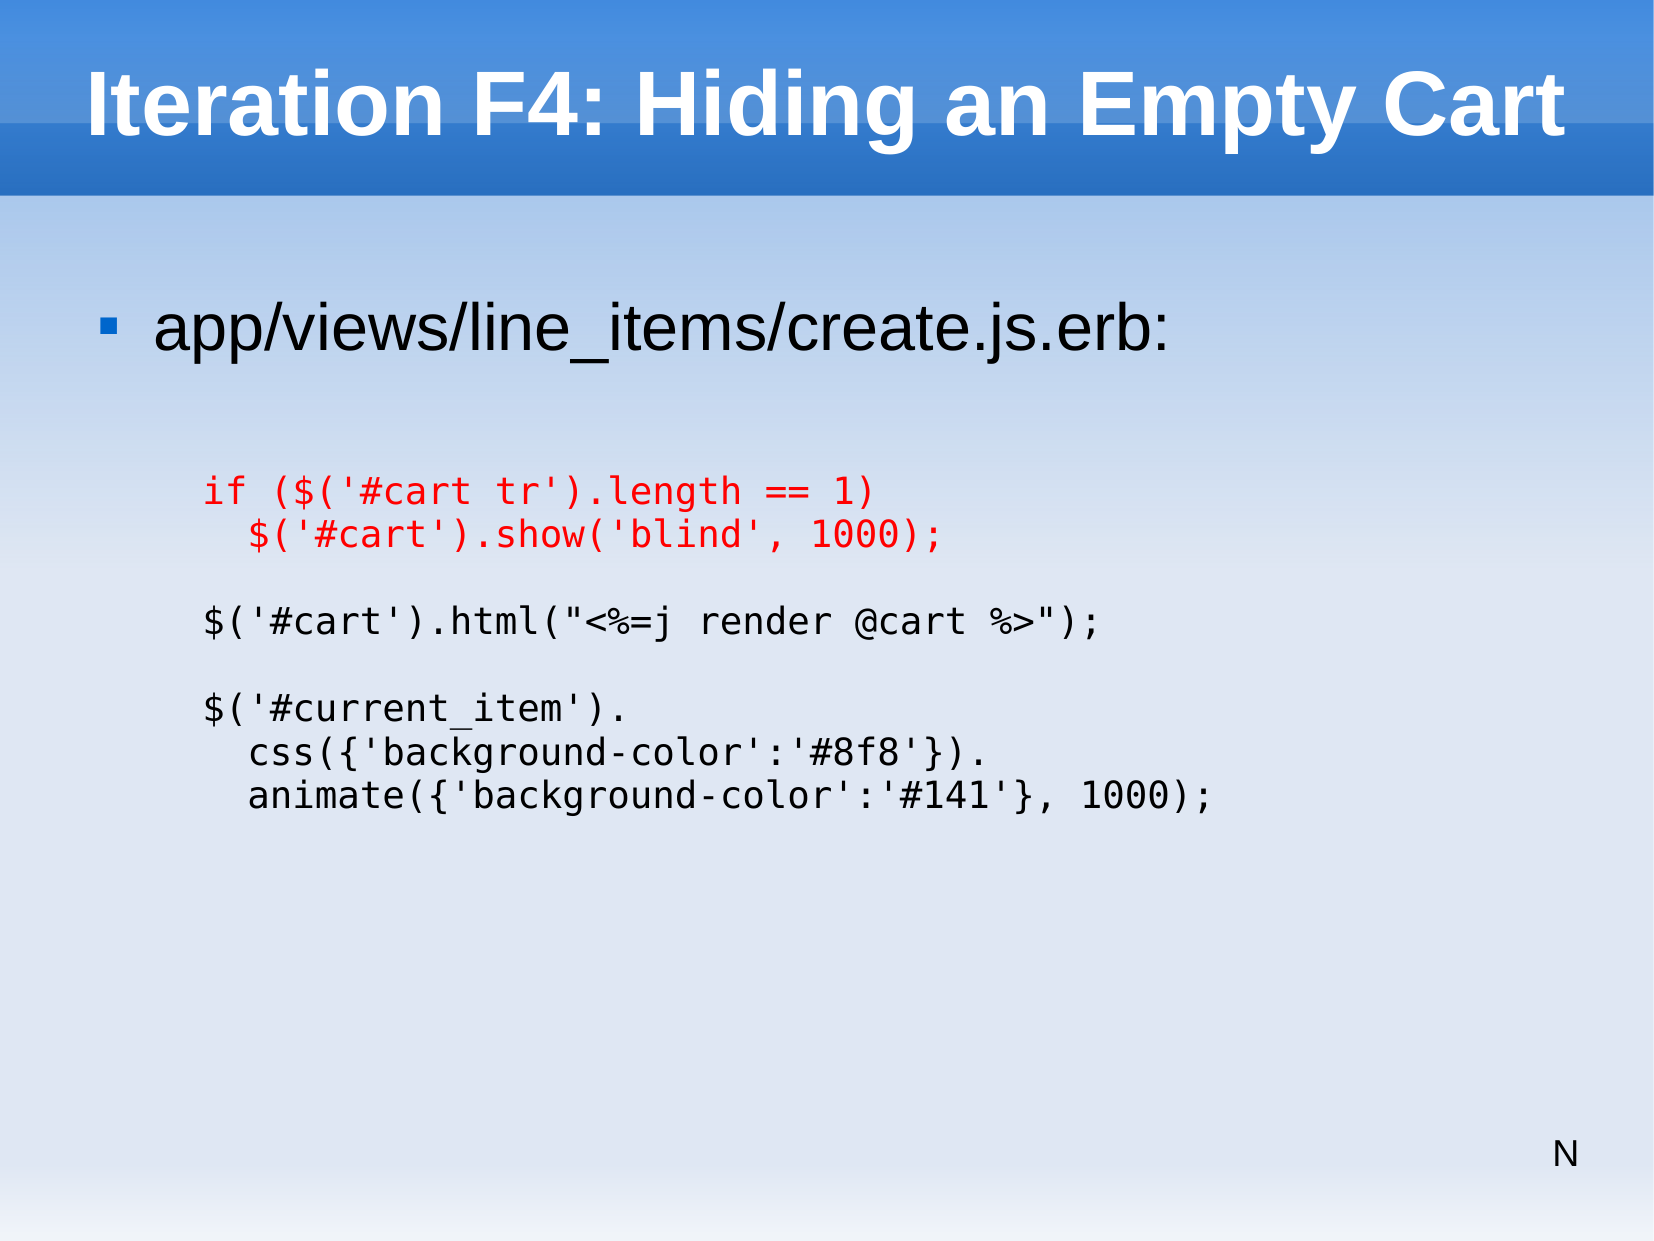

# Iteration F4: Hiding an Empty Cart
app/views/line_items/create.js.erb:
if ($('#cart tr').length == 1)
 $('#cart').show('blind', 1000);
$('#cart').html("<%=j render @cart %>");
$('#current_item').
 css({'background-color':'#8f8'}).
 animate({'background-color':'#141'}, 1000);
N